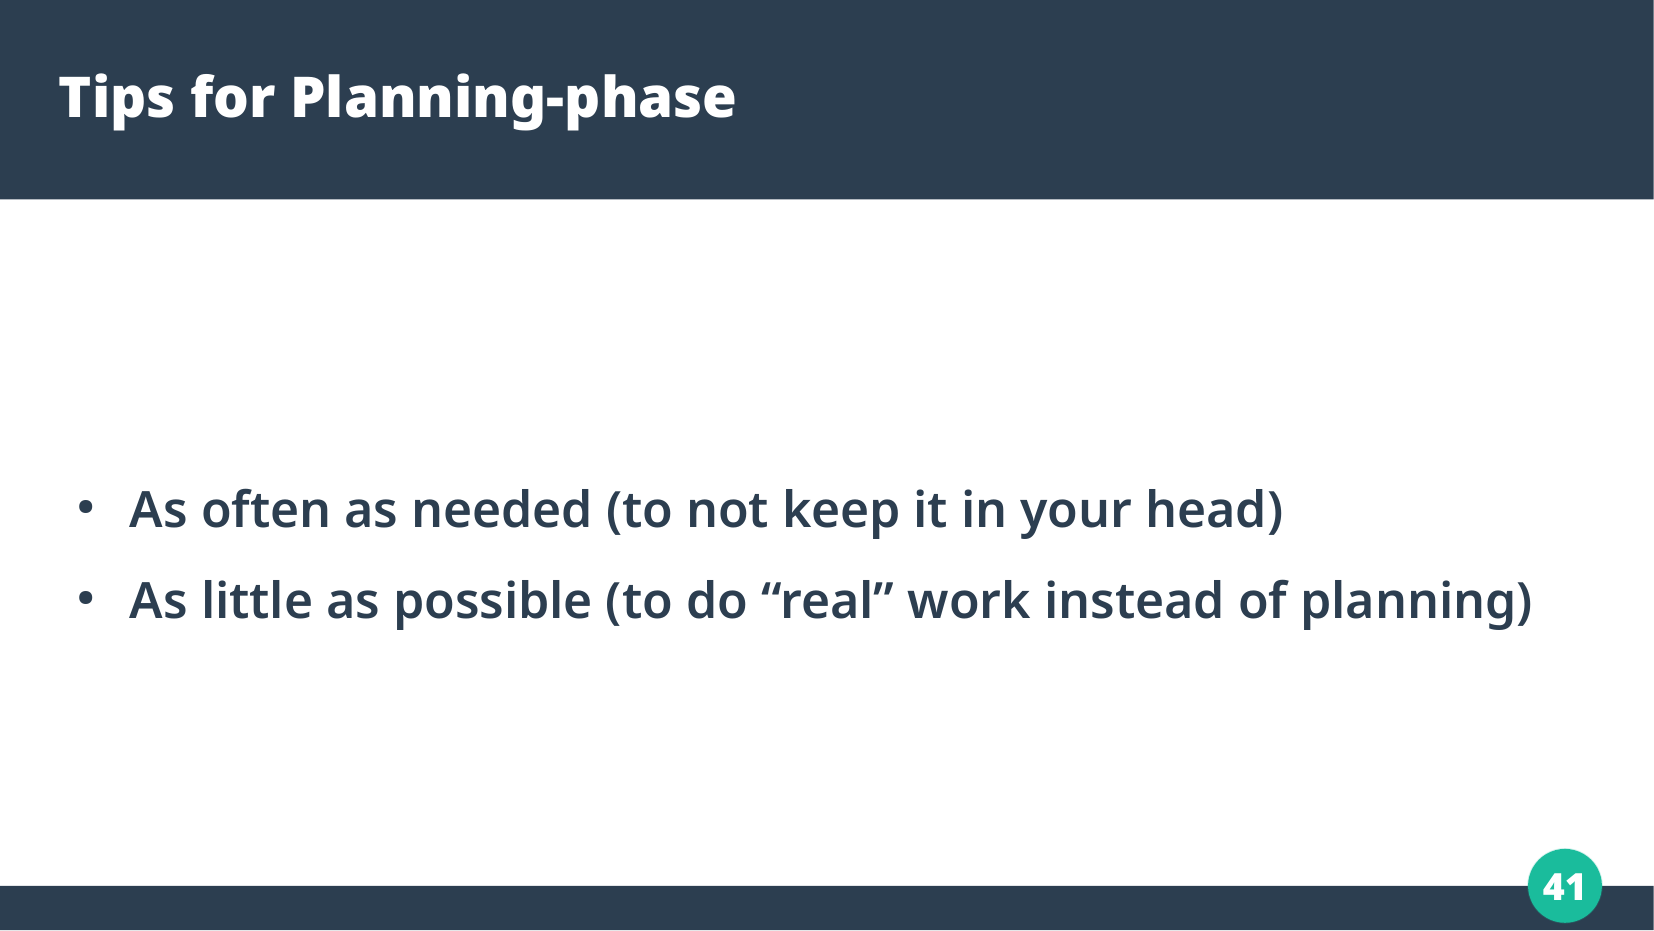

# Tips for Planning-phase
As often as needed (to not keep it in your head)
As little as possible (to do “real” work instead of planning)